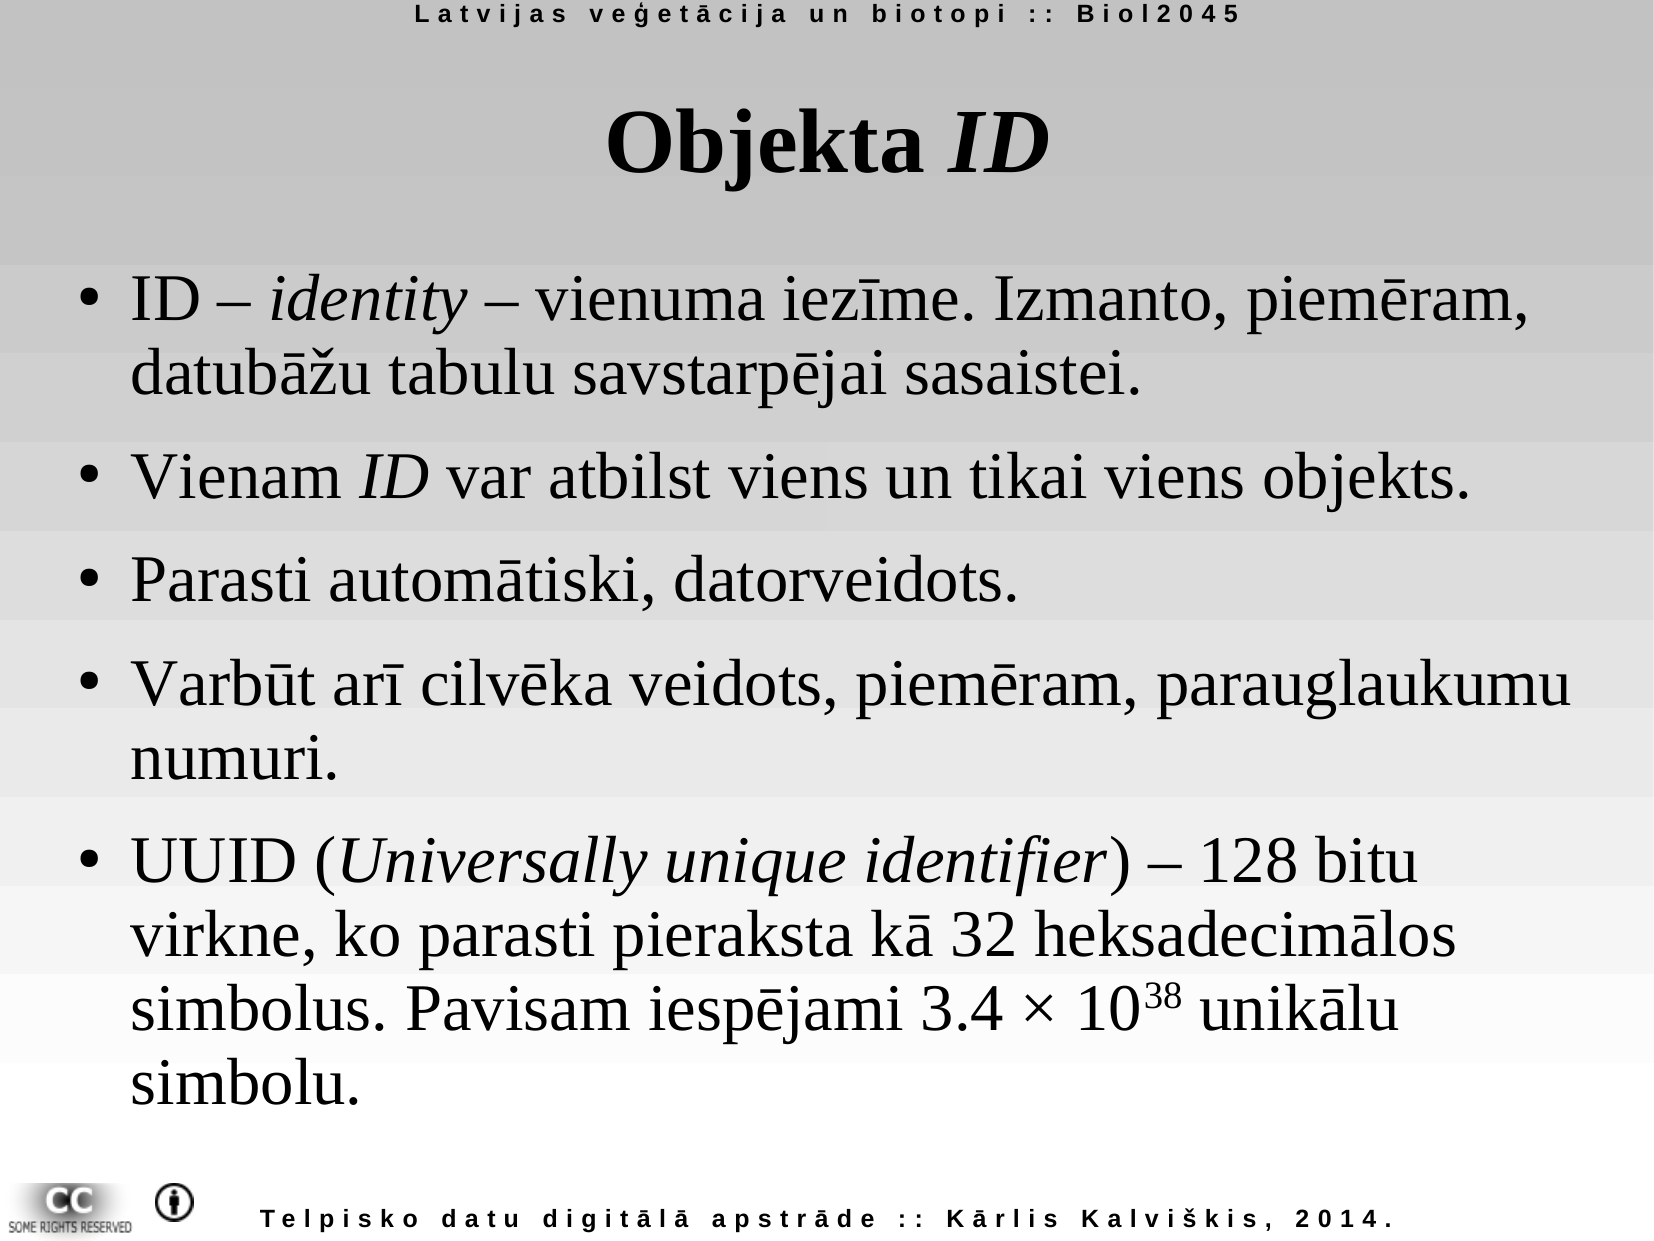

# Objekta ID
ID – identity – vienuma iezīme. Izmanto, piemēram, datubāžu tabulu savstarpējai sasaistei.
Vienam ID var atbilst viens un tikai viens objekts.
Parasti automātiski, datorveidots.
Varbūt arī cilvēka veidots, piemēram, parauglaukumu numuri.
UUID (Universally unique identifier) – 128 bitu virkne, ko parasti pieraksta kā 32 heksadecimālos simbolus. Pavisam iespējami 3.4 × 1038 unikālu simbolu.